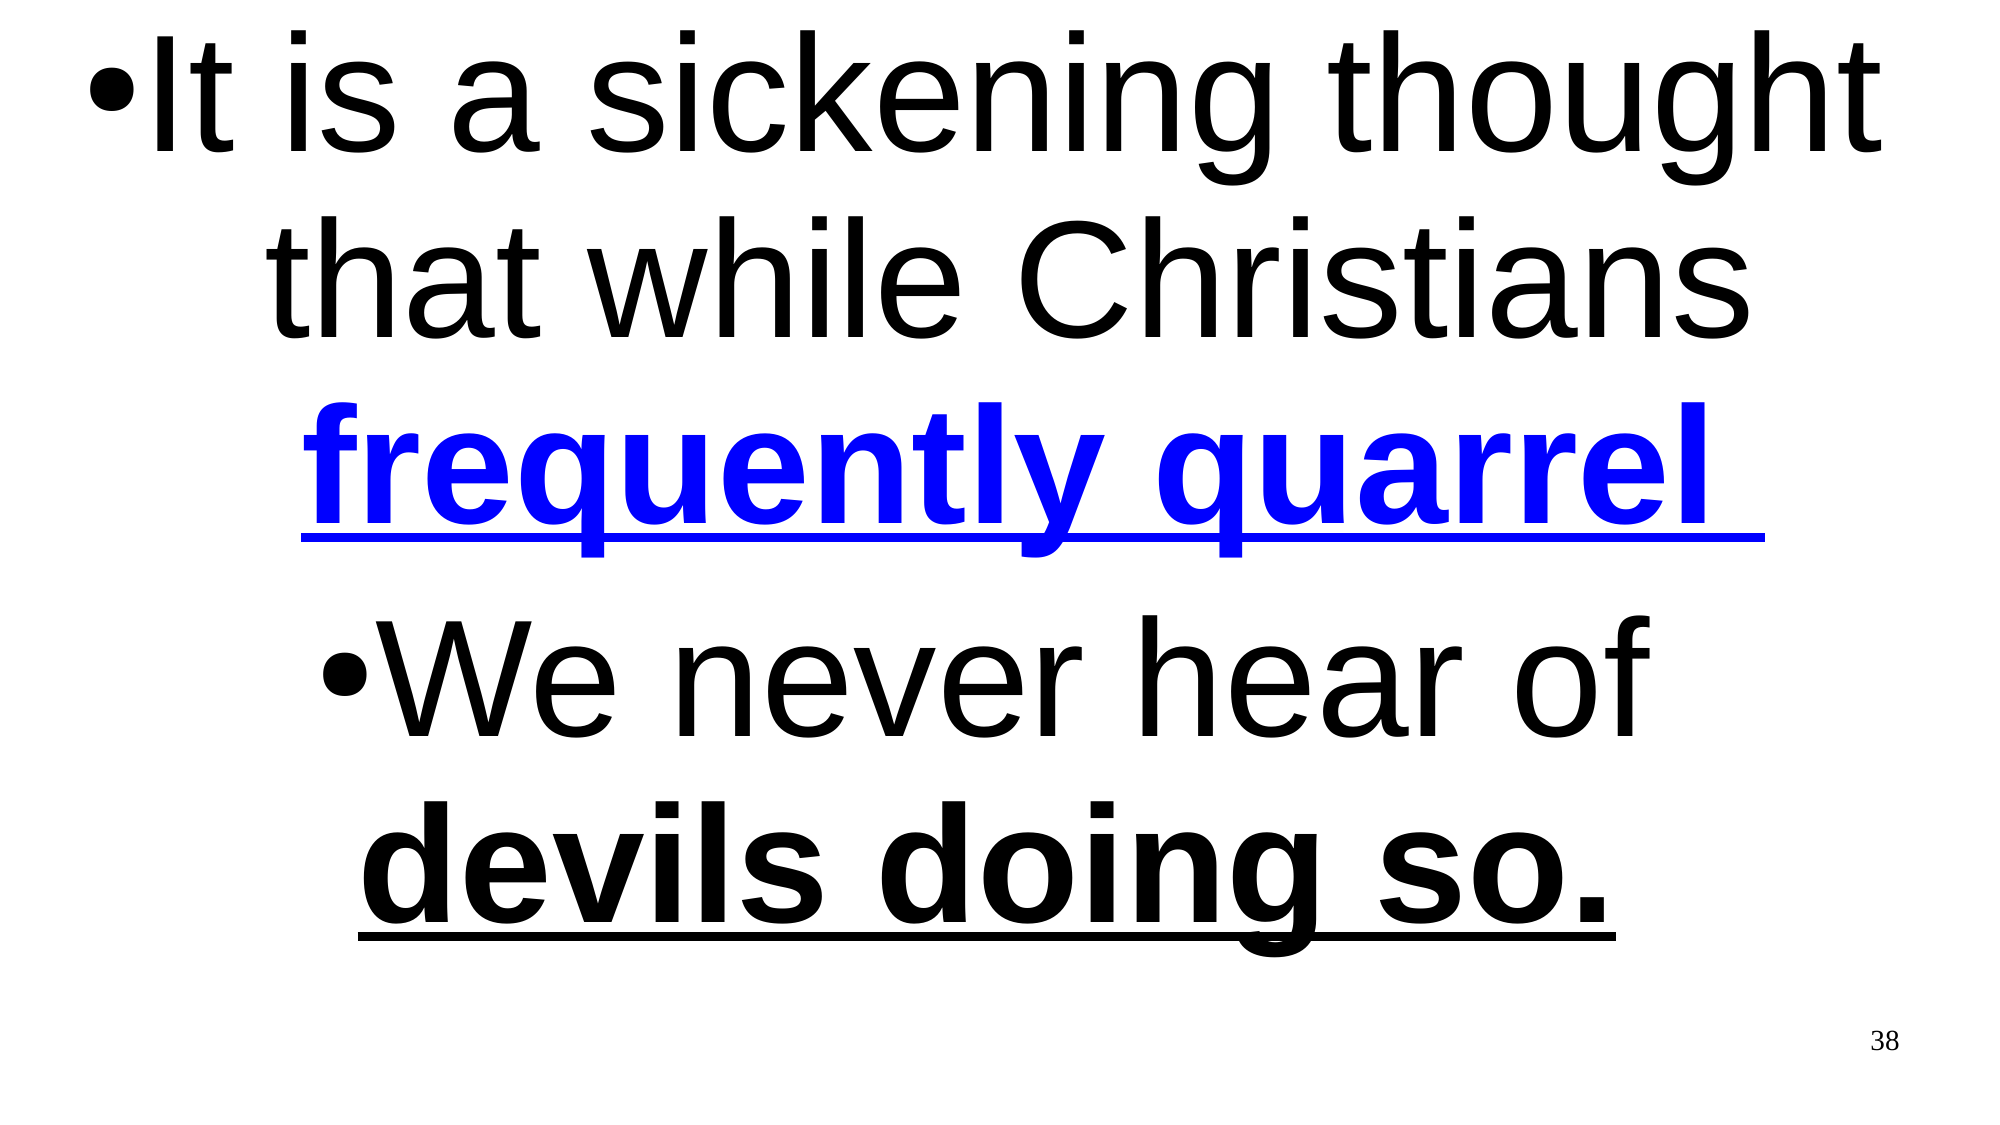

# It is a sickening thought that while Christians frequently quarrel
We never hear of
devils doing so.
38